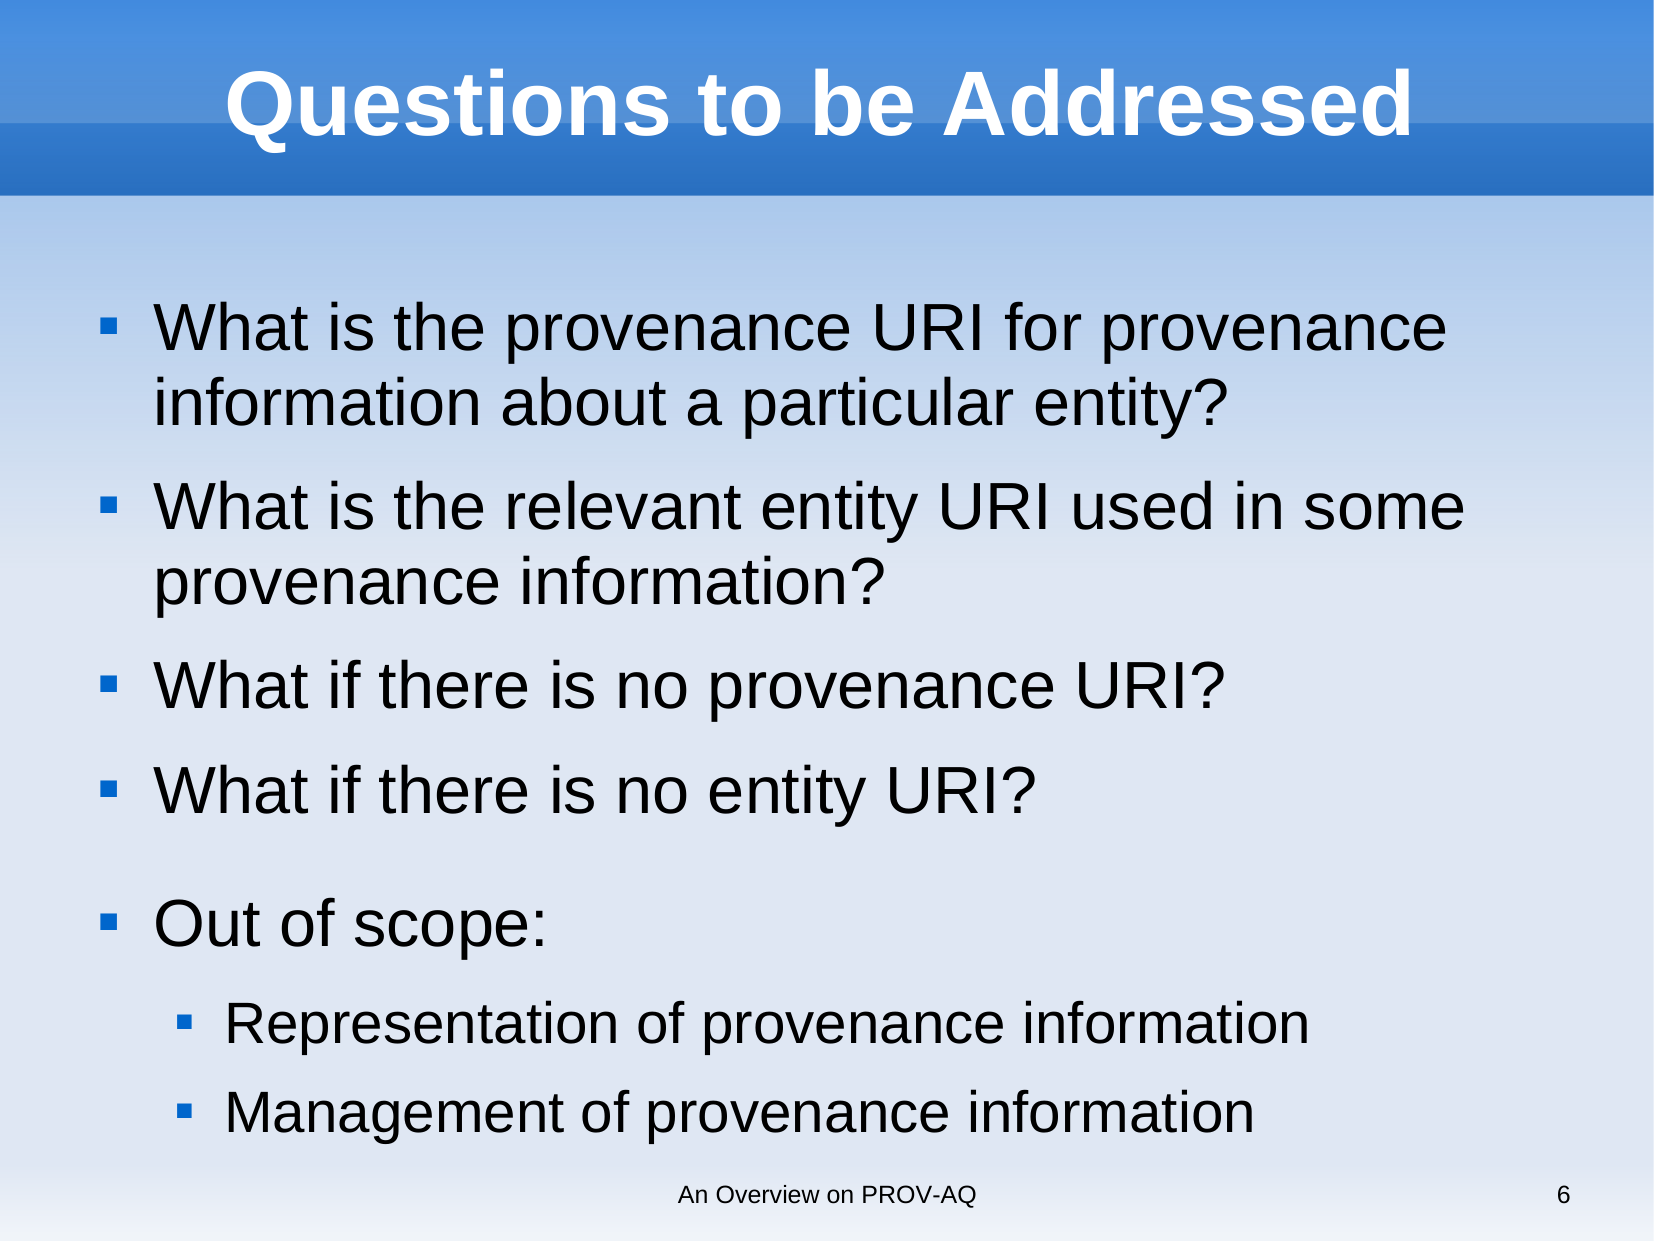

# Questions to be Addressed
What is the provenance URI for provenance information about a particular entity?
What is the relevant entity URI used in some provenance information?
What if there is no provenance URI?
What if there is no entity URI?
Out of scope:
Representation of provenance information
Management of provenance information
An Overview on PROV-AQ
6